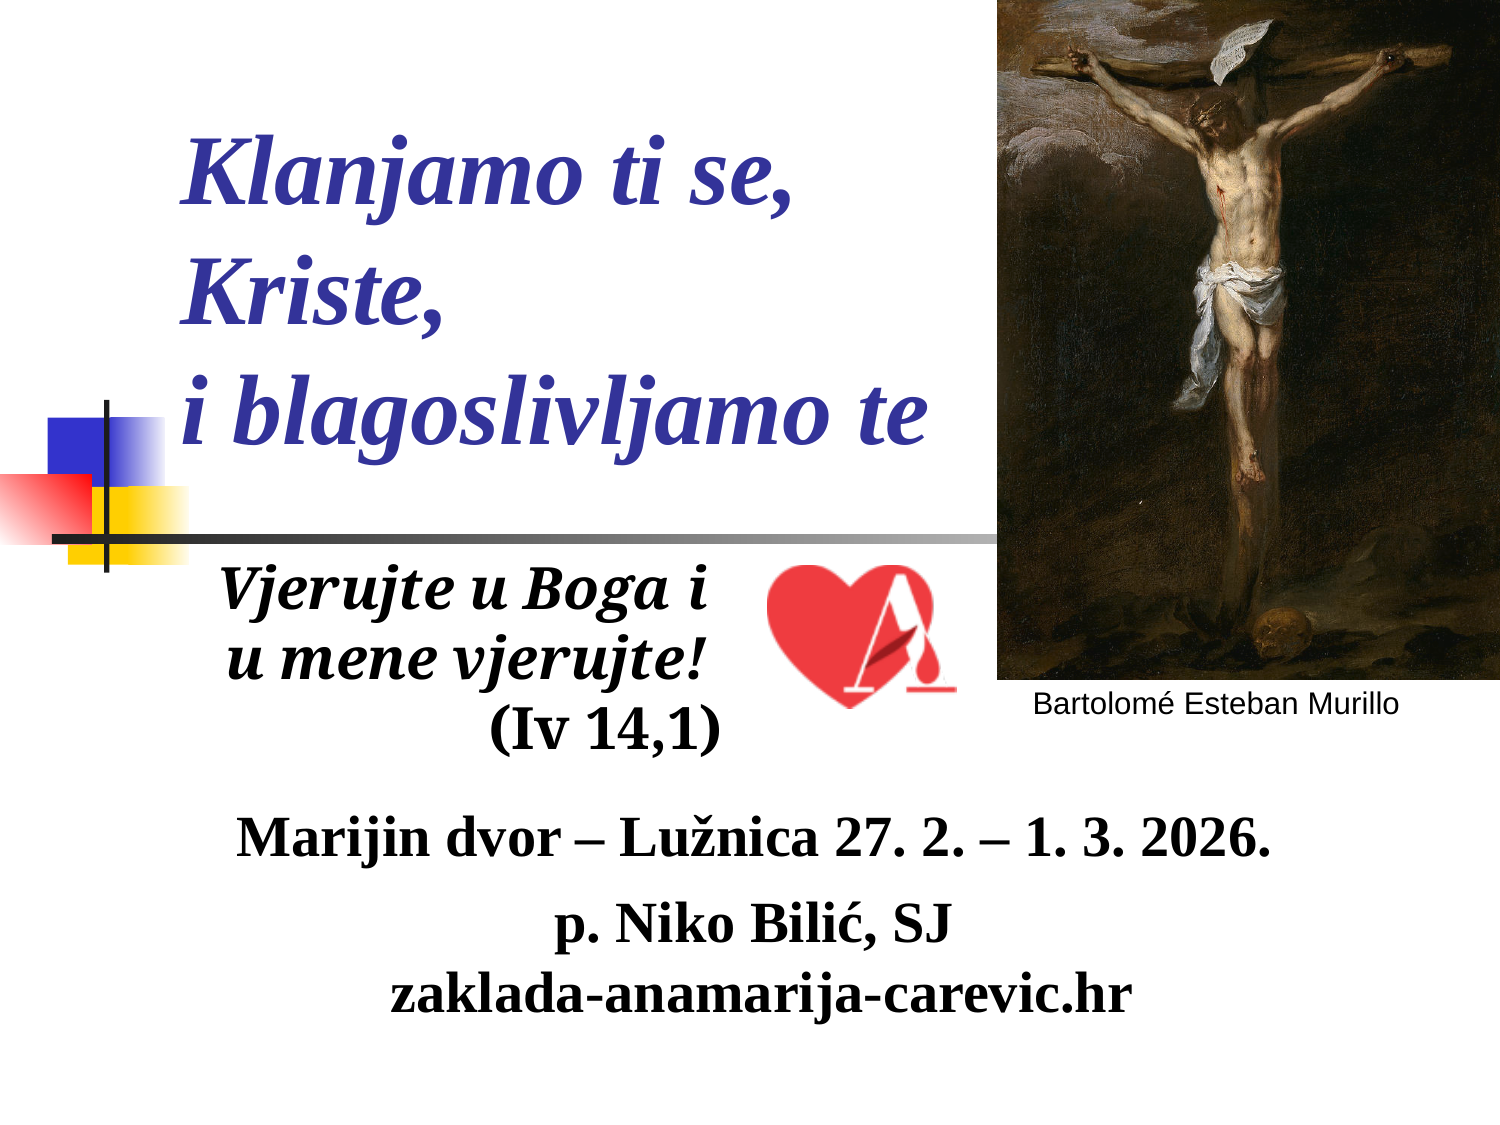

# Klanjamo ti se, Kriste, i blagoslivljamo te
Vjerujte u Boga i
u mene vjerujte!
(Iv 14,1)
Bartolomé Esteban Murillo
Marijin dvor – Lužnica 27. 2. – 1. 3. 2026.
p. Niko Bilić, SJ
zaklada-anamarija-carevic.hr